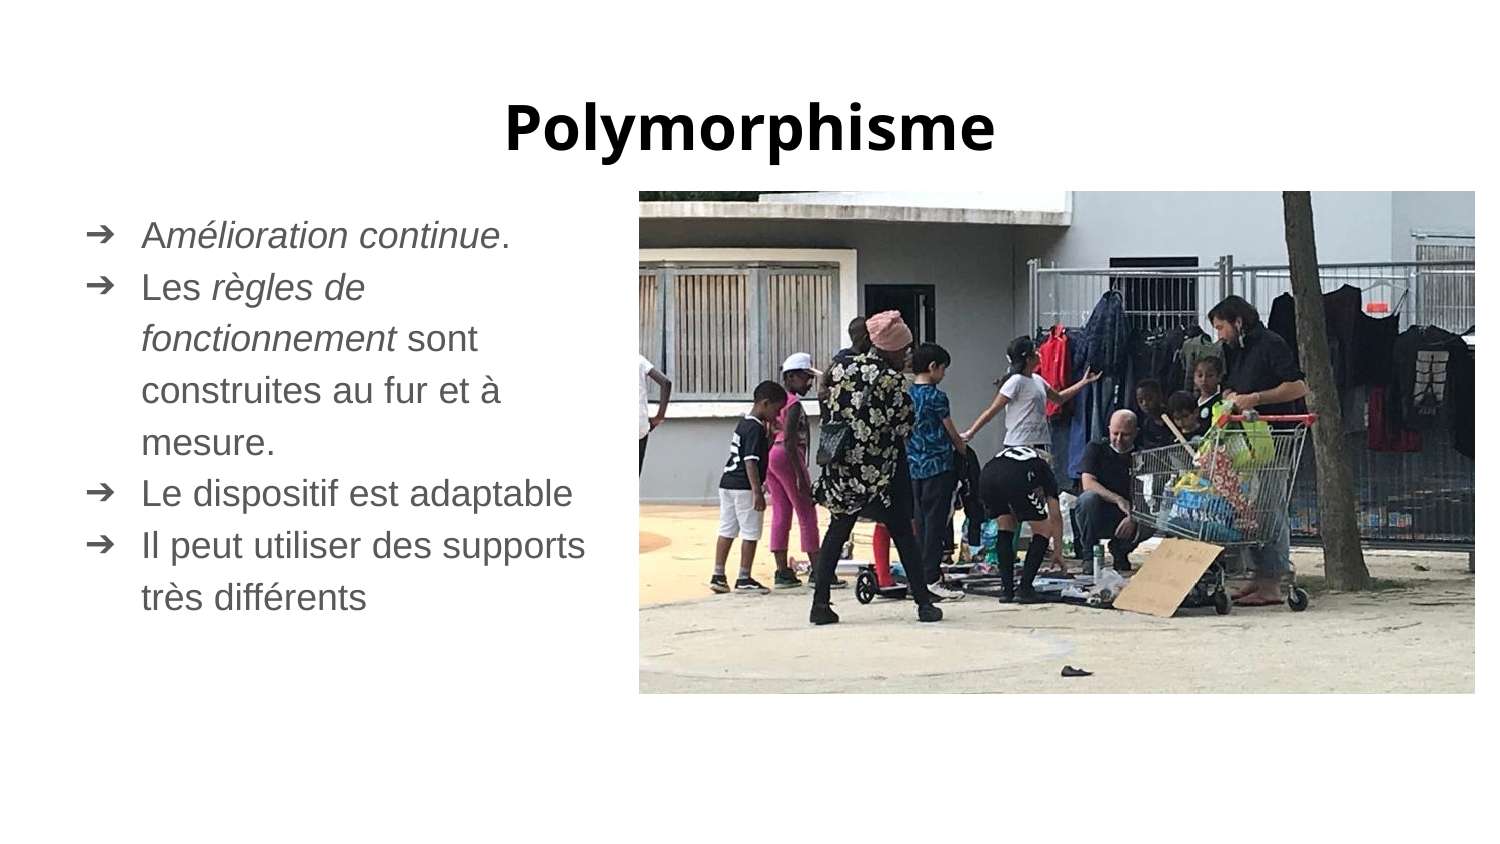

# Polymorphisme
Amélioration continue.
Les règles de fonctionnement sont construites au fur et à mesure.
Le dispositif est adaptable
Il peut utiliser des supports très différents